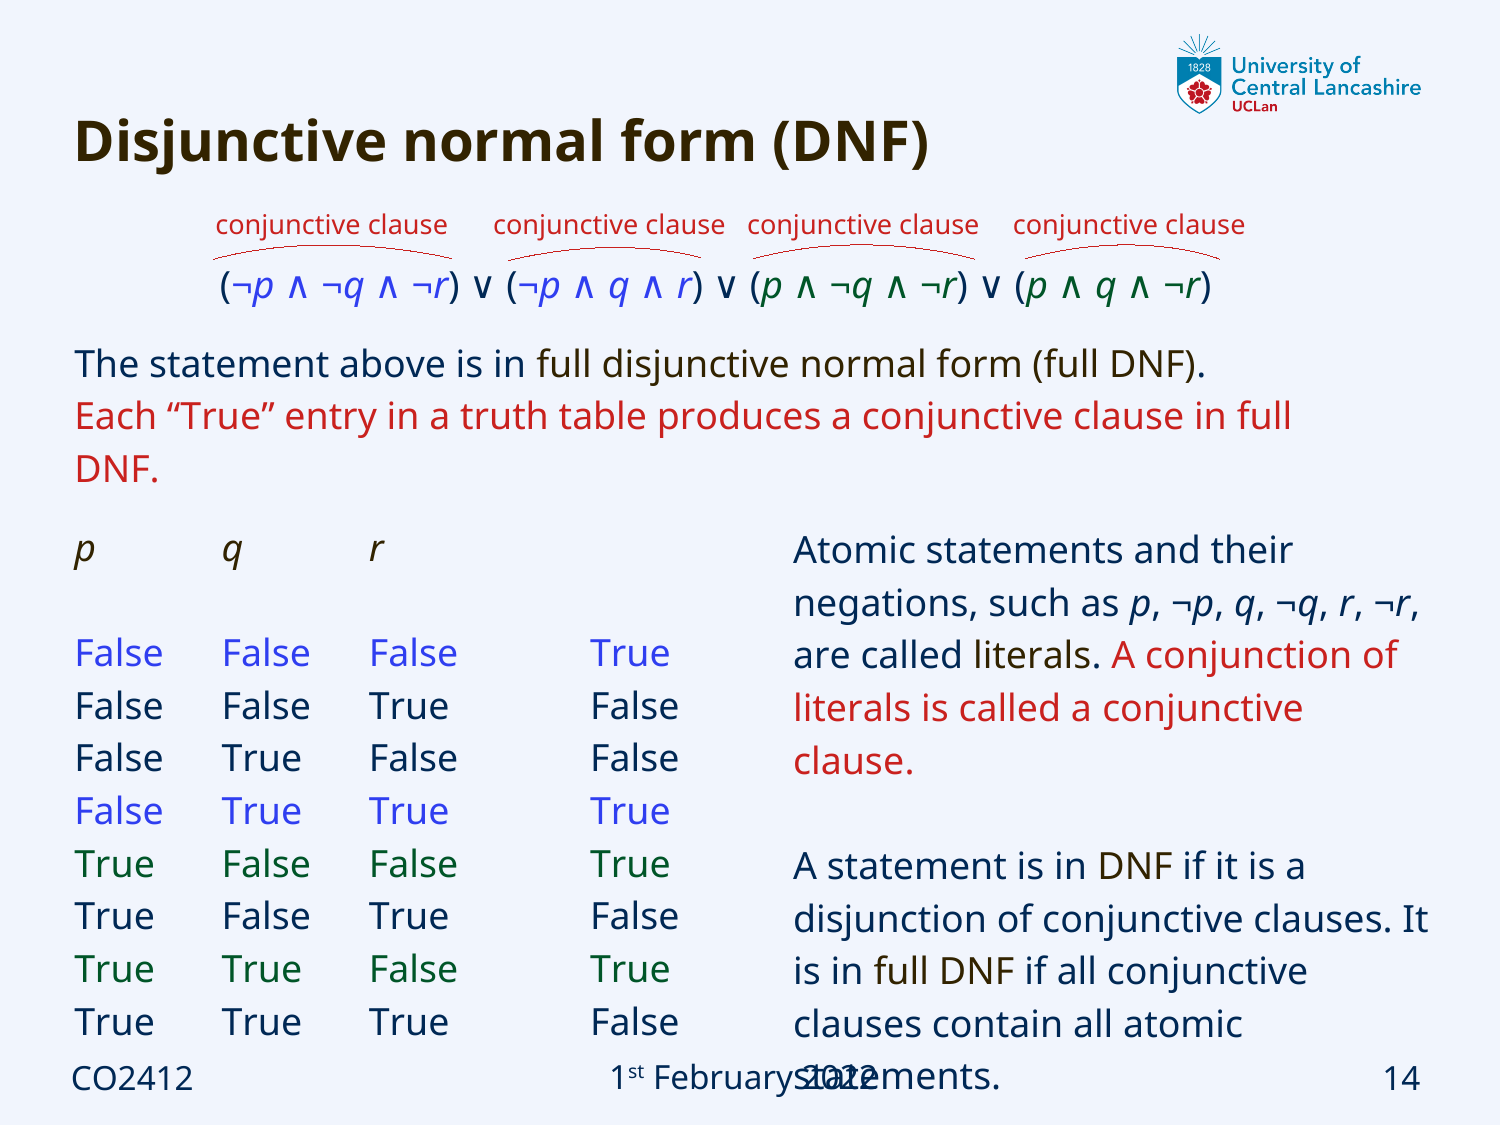

# Disjunctive normal form (DNF)
conjunctive clause
conjunctive clause
conjunctive clause
conjunctive clause
(¬p ∧ ¬q ∧ ¬r) ∨ (¬p ∧ q ∧ r) ∨ (p ∧ ¬q ∧ ¬r) ∨ (p ∧ q ∧ ¬r)
The statement above is in full disjunctive normal form (full DNF).
Each “True” entry in a truth table produces a conjunctive clause in full DNF.
p		q		r
False	False	False		True
False	False	True		False
False	True	False		False
False	True	True		True
True	False	False		True
True	False	True		False
True	True	False		True
True	True	True		False
Atomic statements and their negations, such as p, ¬p, q, ¬q, r, ¬r, are called literals. A conjunction of literals is called a conjunctive clause.
A statement is in DNF if it is a disjunction of conjunctive clauses. It is in full DNF if all conjunctive clauses contain all atomic statements.